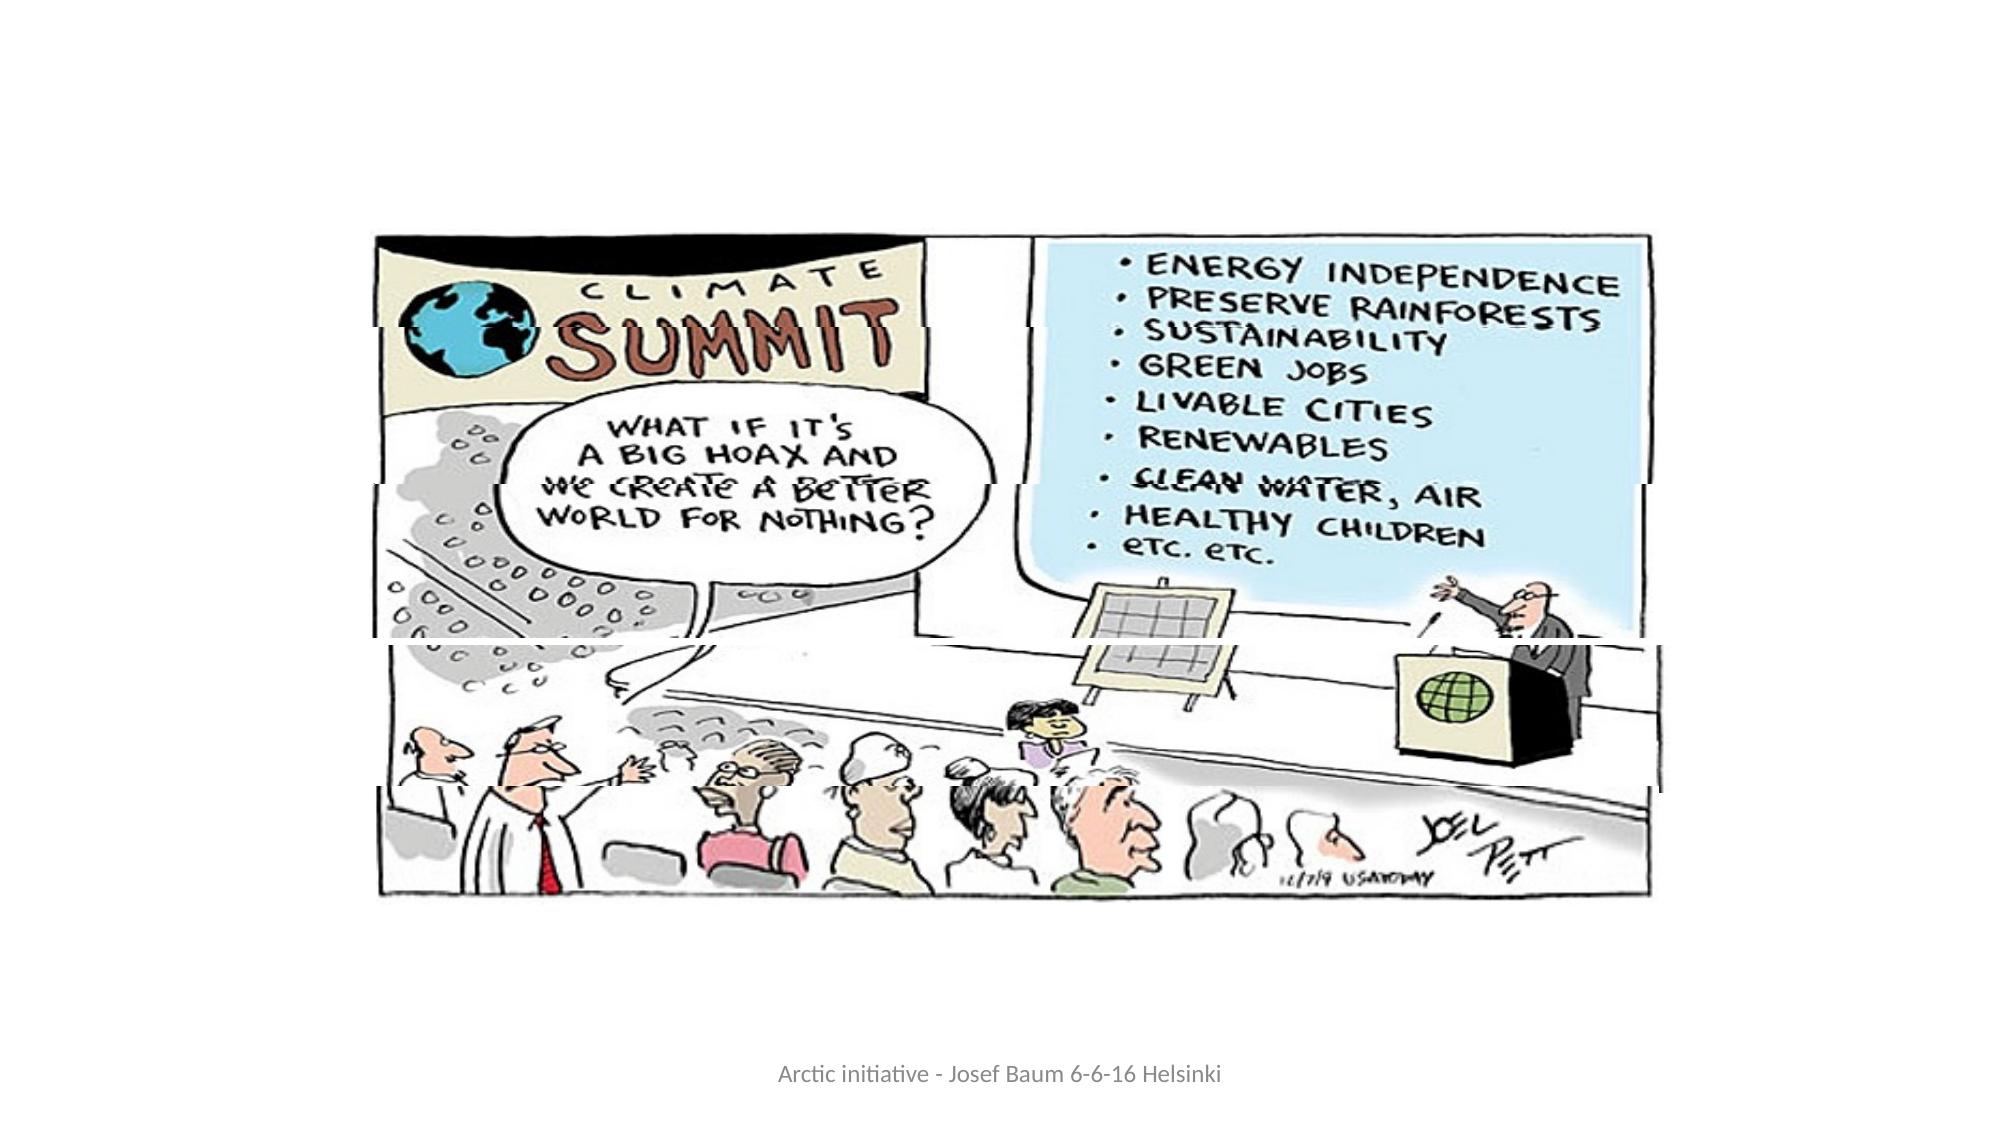

Arctic initiative - Josef Baum 6-6-16 Helsinki